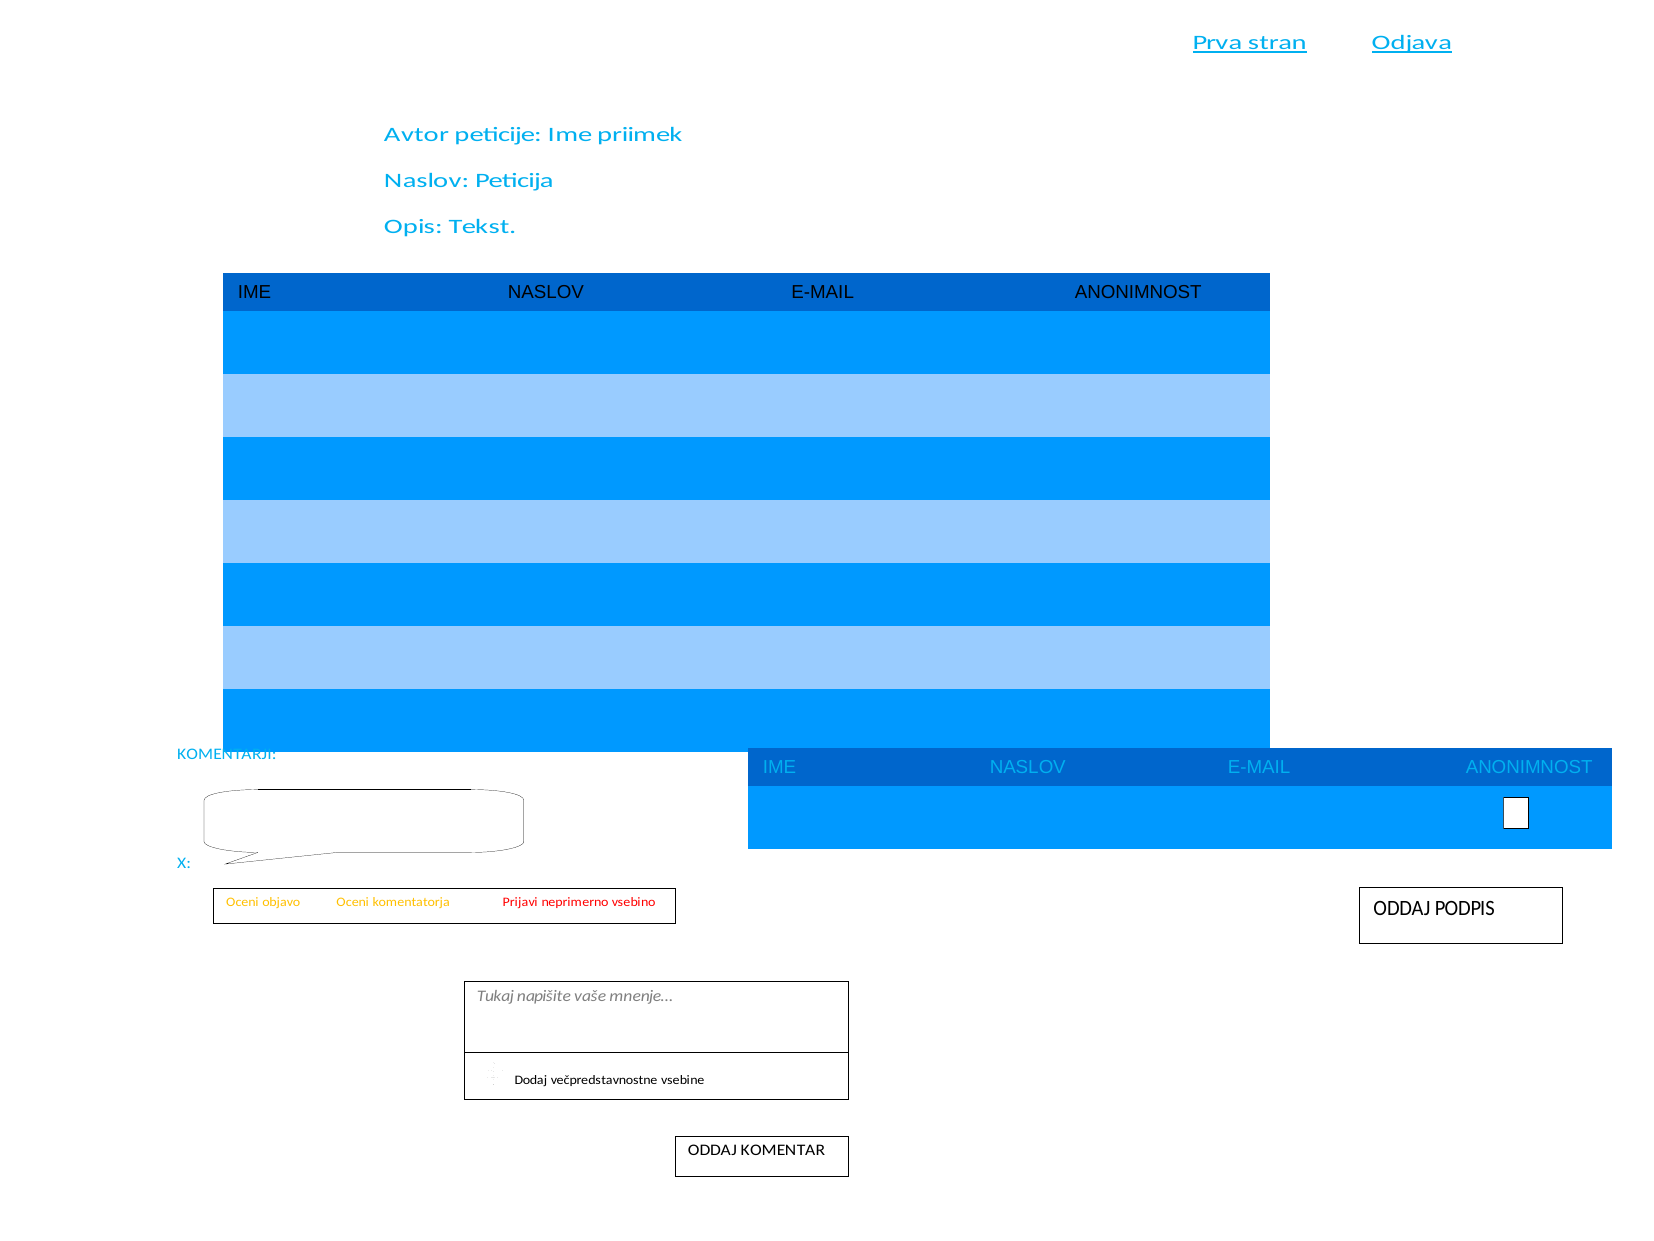

| IME | NASLOV | E-MAIL | ANONIMNOST |
| --- | --- | --- | --- |
| | | | |
| | | | |
| | | | |
| | | | |
| | | | |
| | | | |
| | | | |
| IME | NASLOV | E-MAIL | ANONIMNOST |
| --- | --- | --- | --- |
| | | | |